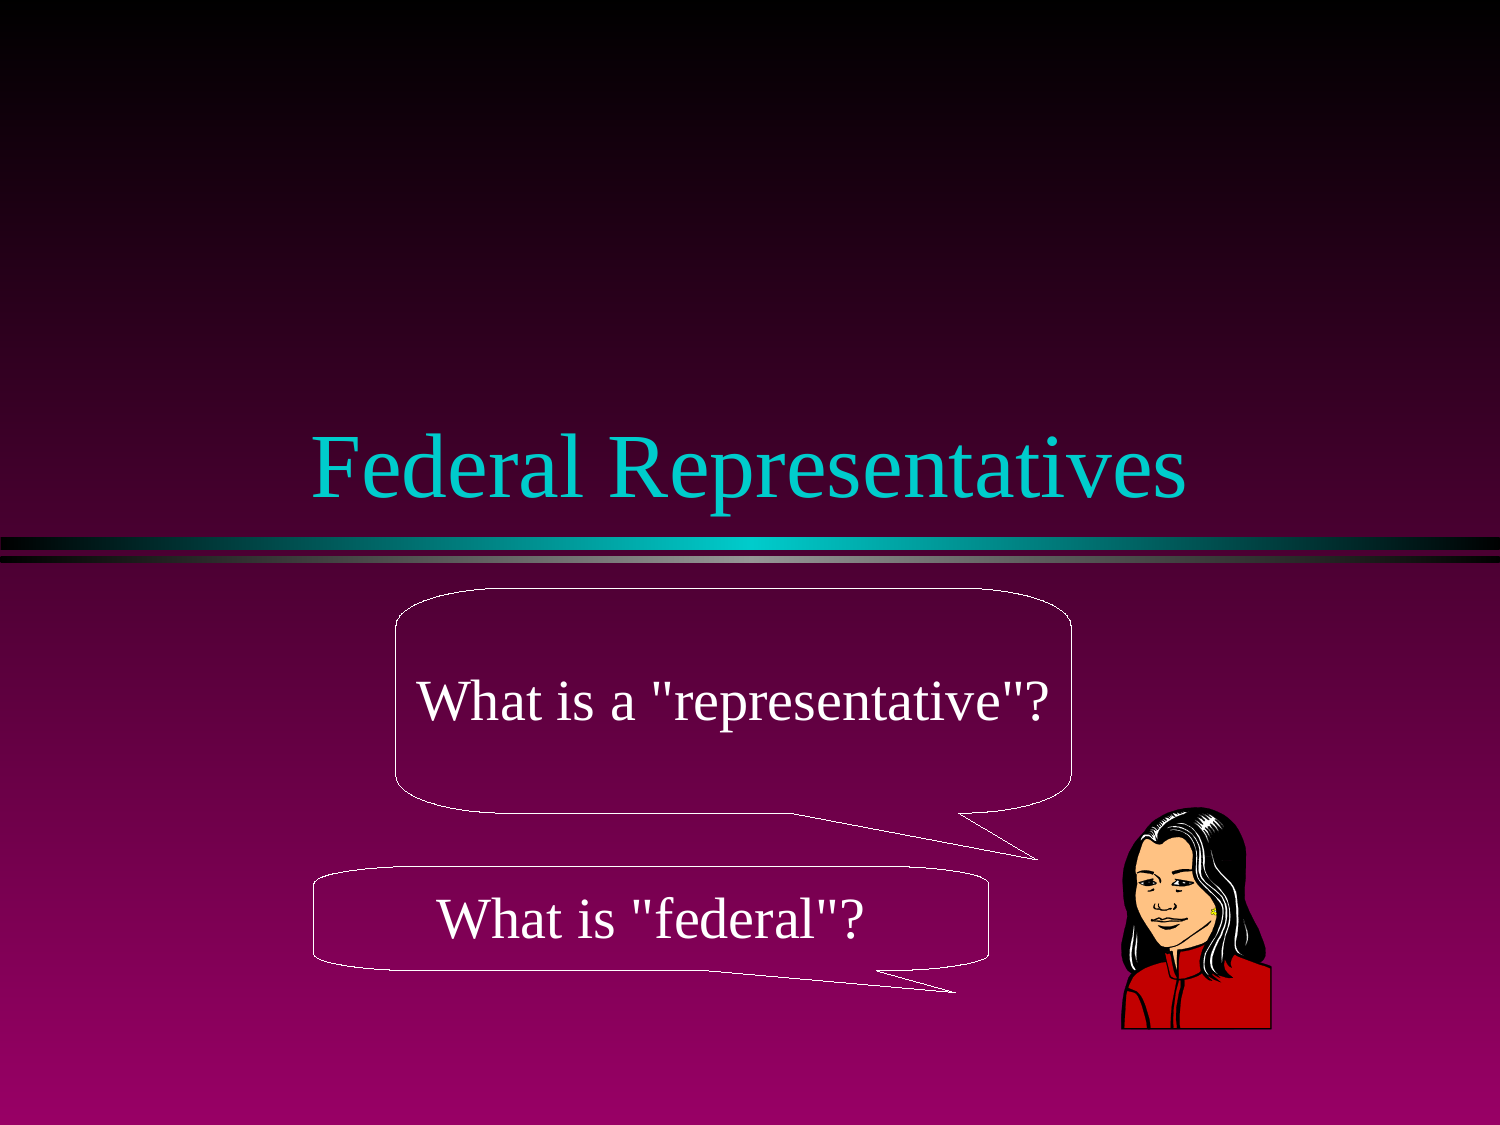

# Federal Representatives
What is a "representative"?
What is "federal"?